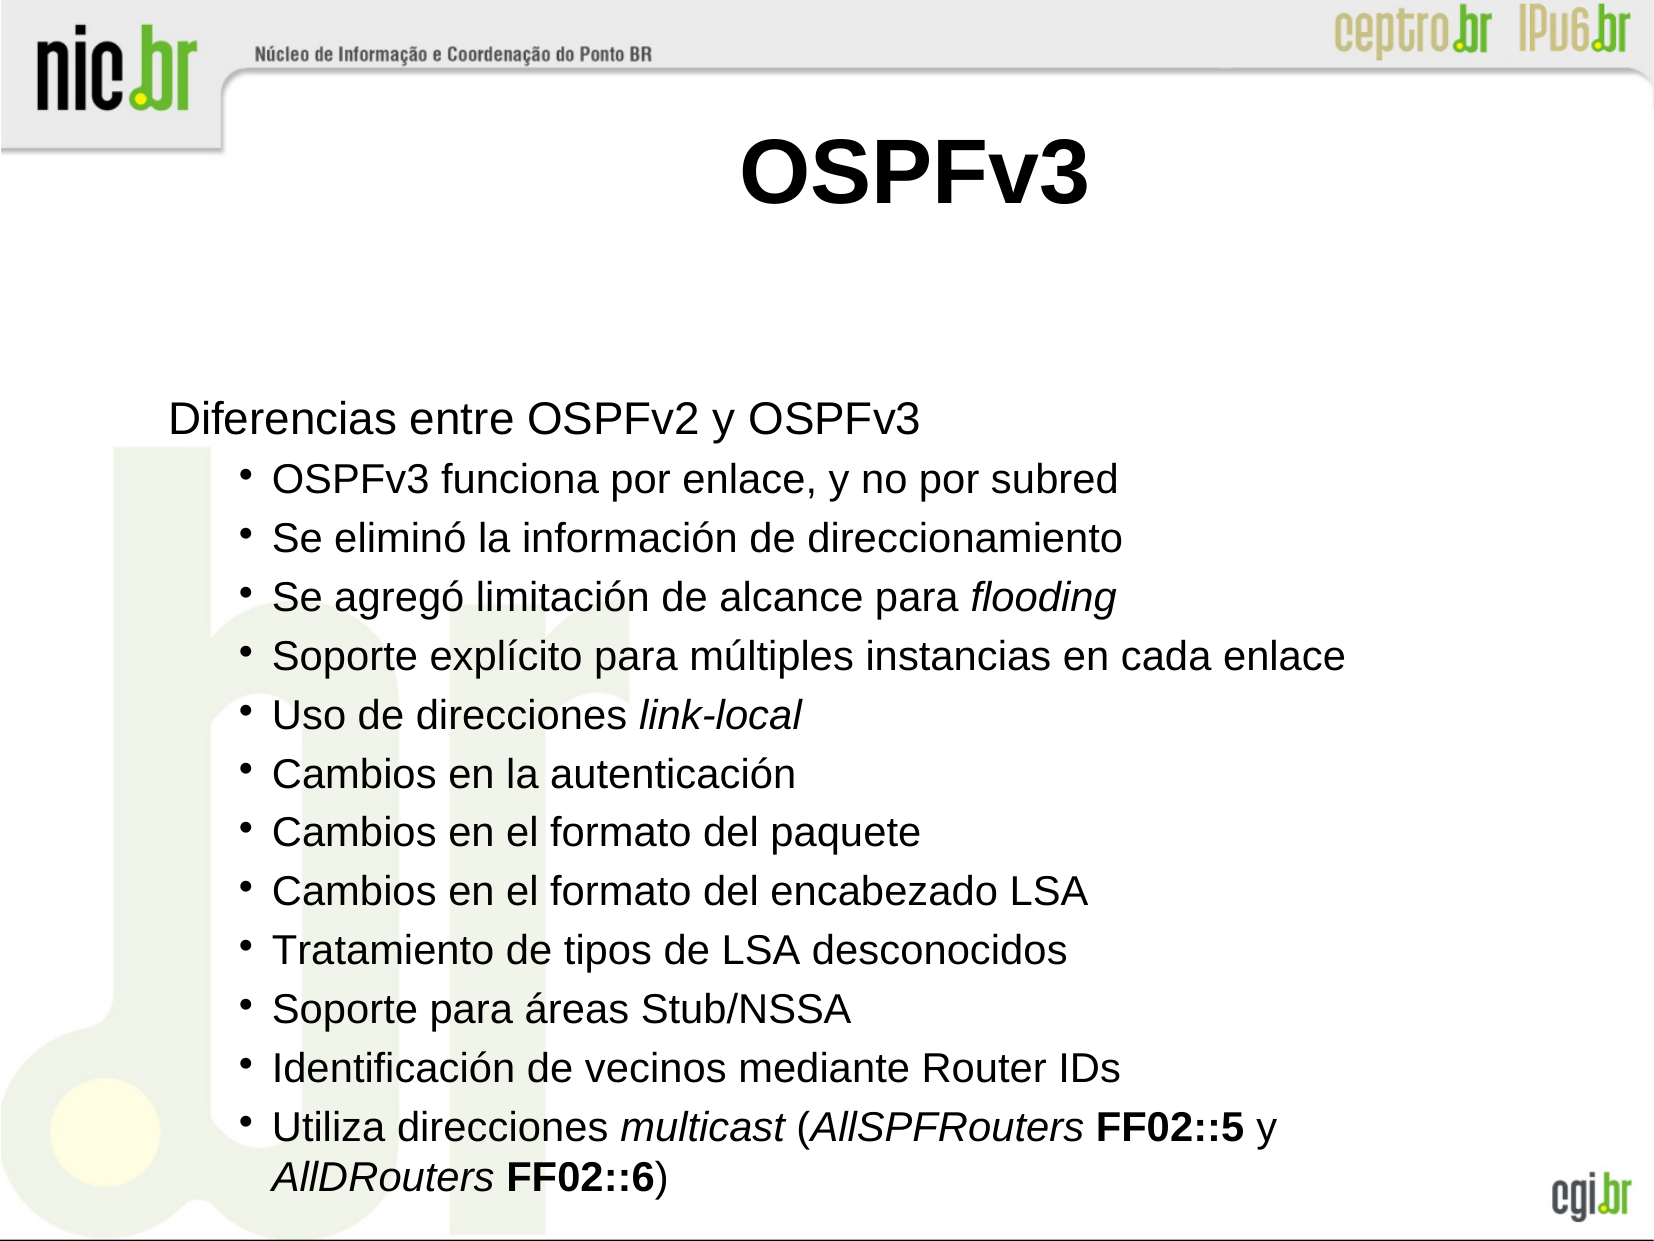

OSPFv3
Diferencias entre OSPFv2 y OSPFv3
OSPFv3 funciona por enlace, y no por subred
Se eliminó la información de direccionamiento
Se agregó limitación de alcance para flooding
Soporte explícito para múltiples instancias en cada enlace
Uso de direcciones link-local
Cambios en la autenticación
Cambios en el formato del paquete
Cambios en el formato del encabezado LSA
Tratamiento de tipos de LSA desconocidos
Soporte para áreas Stub/NSSA
Identificación de vecinos mediante Router IDs
Utiliza direcciones multicast (AllSPFRouters FF02::5 y AllDRouters FF02::6)‏